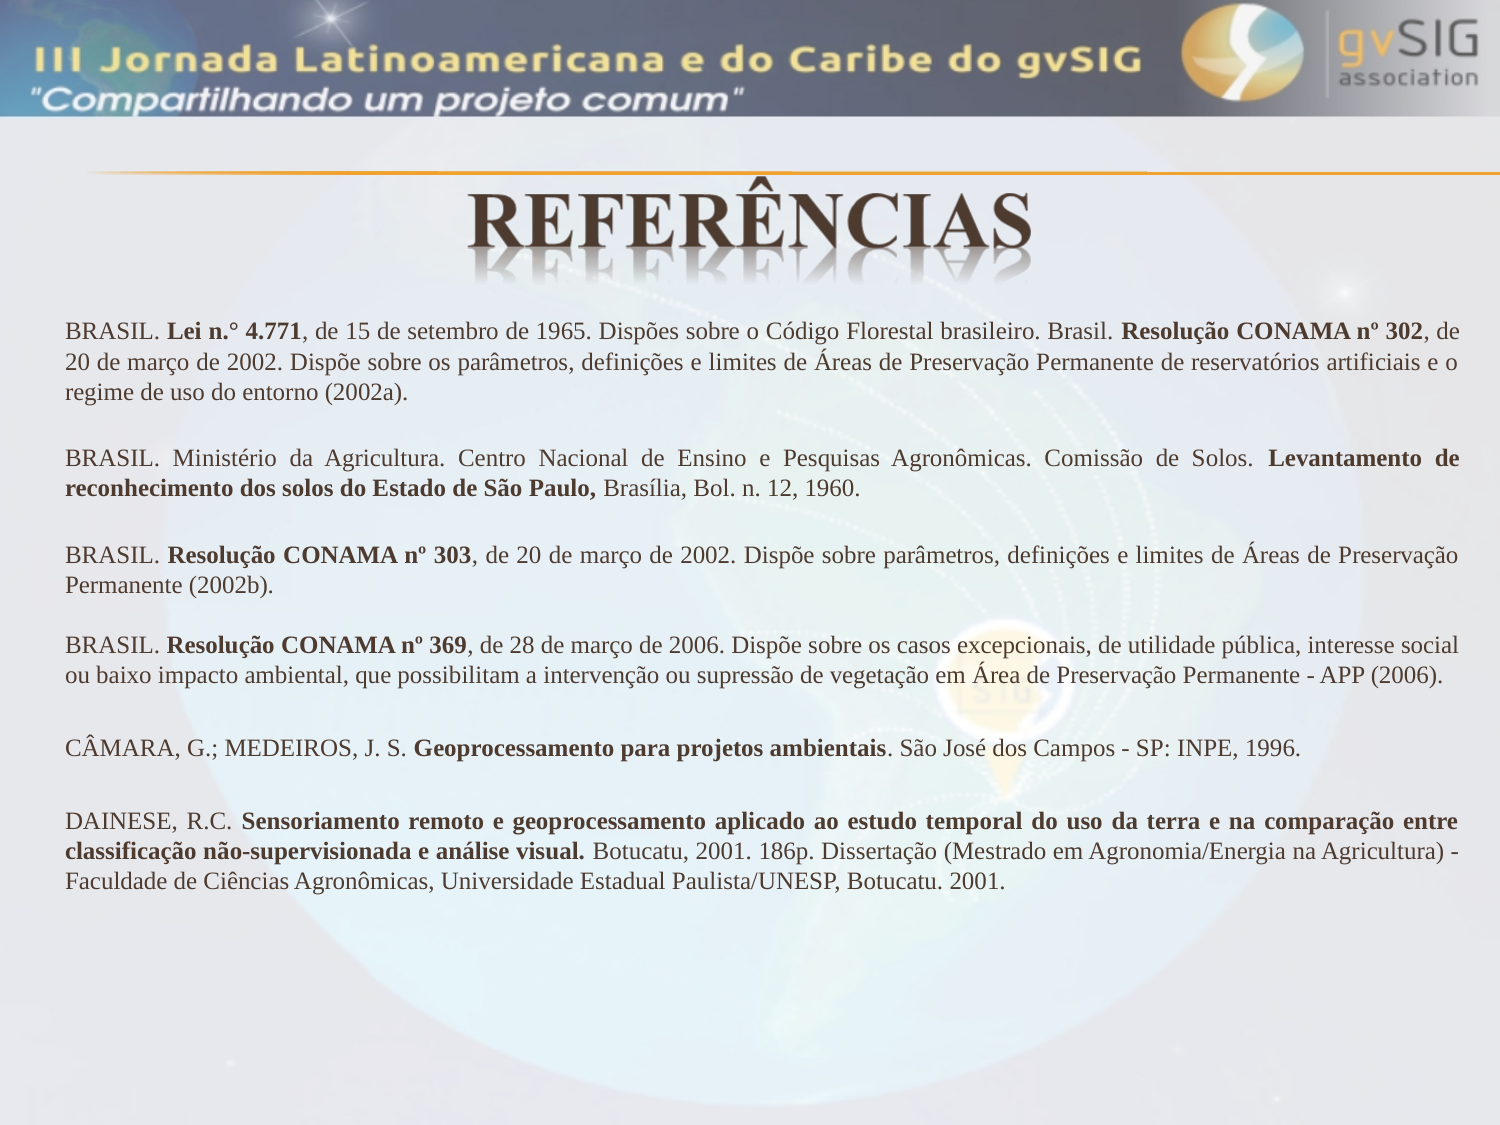

# BRASIL. Lei n.° 4.771, de 15 de setembro de 1965. Dispões sobre o Código Florestal brasileiro. Brasil. Resolução CONAMA nº 302, de 20 de março de 2002. Dispõe sobre os parâmetros, definições e limites de Áreas de Preservação Permanente de reservatórios artificiais e o regime de uso do entorno (2002a).
BRASIL. Ministério da Agricultura. Centro Nacional de Ensino e Pesquisas Agronômicas. Comissão de Solos. Levantamento de reconhecimento dos solos do Estado de São Paulo, Brasília, Bol. n. 12, 1960.
BRASIL. Resolução CONAMA nº 303, de 20 de março de 2002. Dispõe sobre parâmetros, definições e limites de Áreas de Preservação Permanente (2002b).
BRASIL. Resolução CONAMA nº 369, de 28 de março de 2006. Dispõe sobre os casos excepcionais, de utilidade pública, interesse social ou baixo impacto ambiental, que possibilitam a intervenção ou supressão de vegetação em Área de Preservação Permanente - APP (2006).
CÂMARA, G.; MEDEIROS, J. S. Geoprocessamento para projetos ambientais. São José dos Campos - SP: INPE, 1996.
DAINESE, R.C. Sensoriamento remoto e geoprocessamento aplicado ao estudo temporal do uso da terra e na comparação entre classificação não-supervisionada e análise visual. Botucatu, 2001. 186p. Dissertação (Mestrado em Agronomia/Energia na Agricultura) - Faculdade de Ciências Agronômicas, Universidade Estadual Paulista/UNESP, Botucatu. 2001.